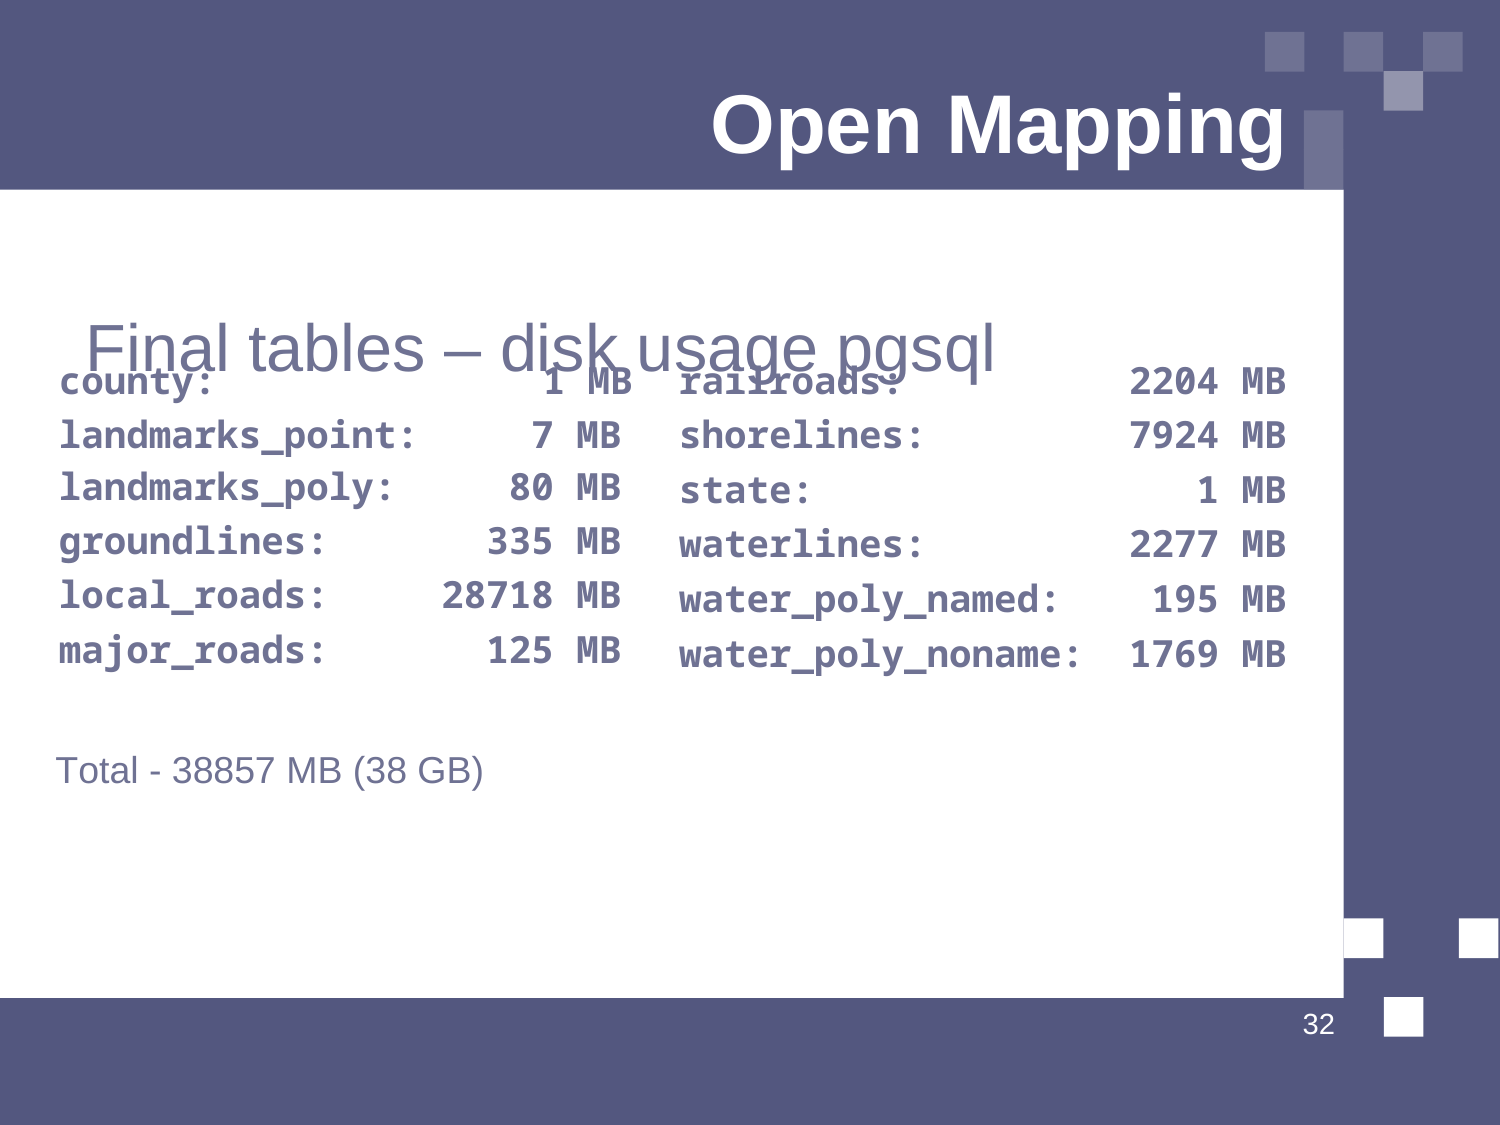

# Open Mapping
 Final tables – disk usage pgsql
county: 	 1 MB
landmarks_point: 7 MB landmarks_poly: 80 MB
groundlines: 335 MB
local_roads: 28718 MB
major_roads: 125 MB
railroads: 2204 MB
shorelines: 7924 MB
state: 1 MB
waterlines: 2277 MB
water_poly_named: 195 MB
water_poly_noname: 1769 MB
Total - 38857 MB (38 GB)
32